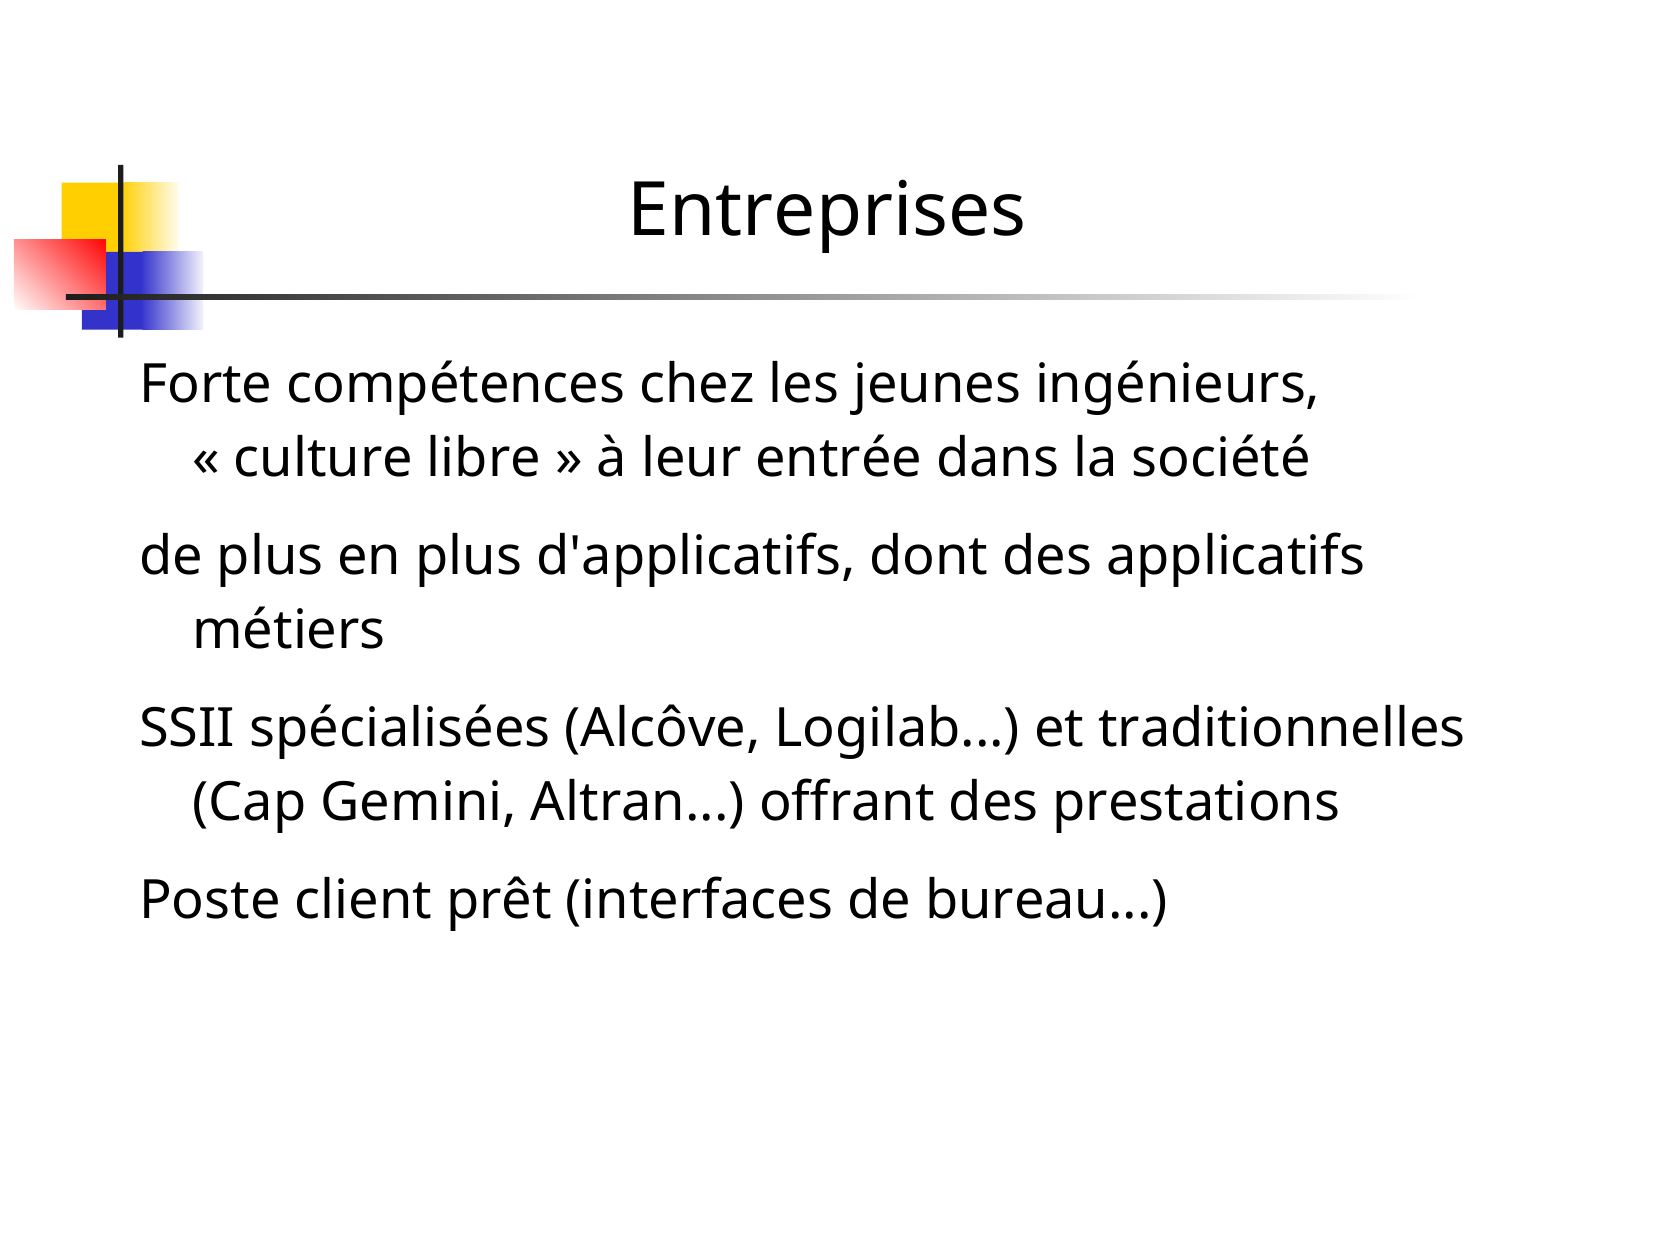

# Entreprises
Forte compétences chez les jeunes ingénieurs, « culture libre » à leur entrée dans la société
de plus en plus d'applicatifs, dont des applicatifs métiers
SSII spécialisées (Alcôve, Logilab...) et traditionnelles (Cap Gemini, Altran...) offrant des prestations
Poste client prêt (interfaces de bureau...)